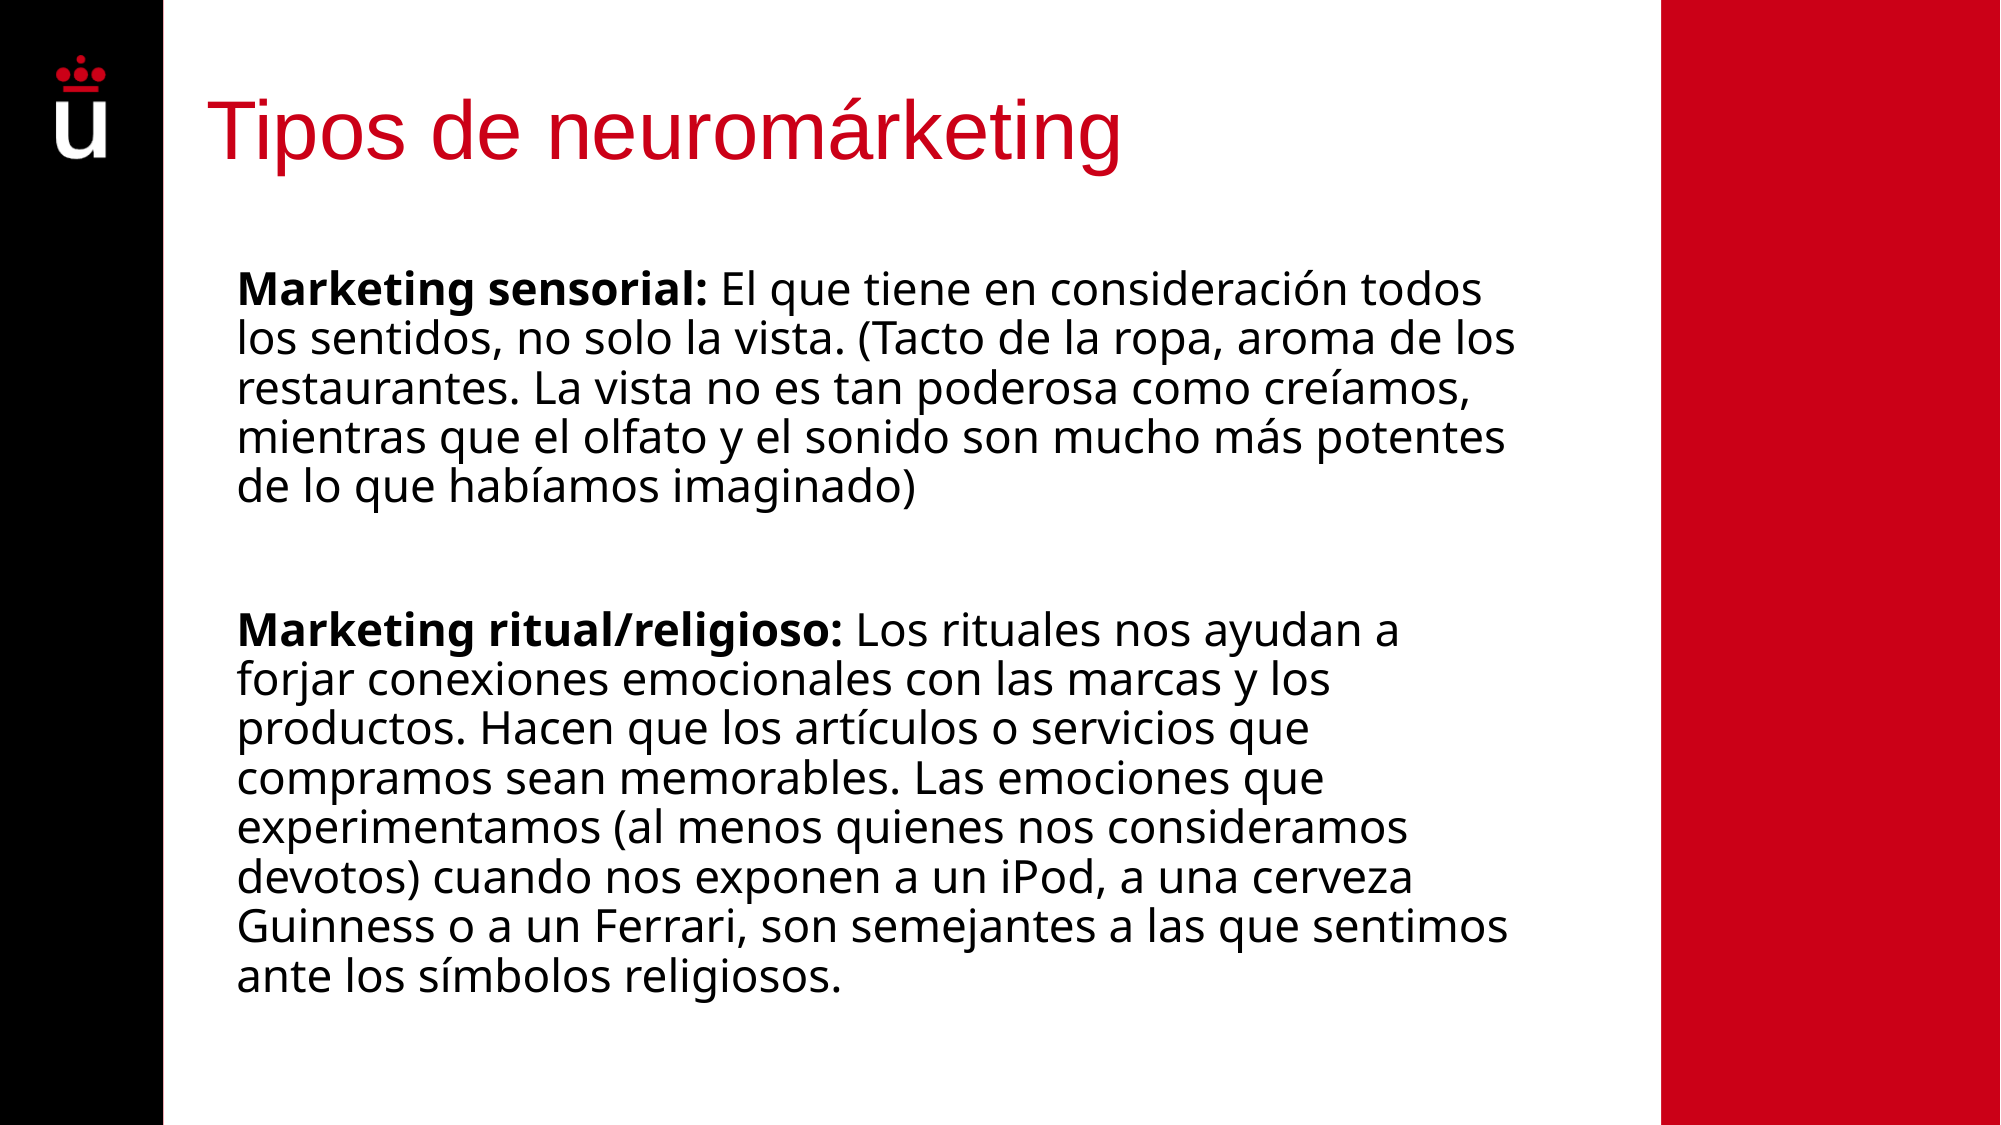

Tipos de neuromárketing
# Marketing sensorial: El que tiene en consideración todos los sentidos, no solo la vista. (Tacto de la ropa, aroma de los restaurantes. La vista no es tan poderosa como creíamos, mientras que el olfato y el sonido son mucho más potentes de lo que habíamos imaginado)
Marketing ritual/religioso: Los rituales nos ayudan a forjar conexiones emocionales con las marcas y los productos. Hacen que los artículos o servicios que compramos sean memorables. Las emociones que experimentamos (al menos quienes nos consideramos devotos) cuando nos exponen a un iPod, a una cerveza Guinness o a un Ferrari, son semejantes a las que sentimos ante los símbolos religiosos.